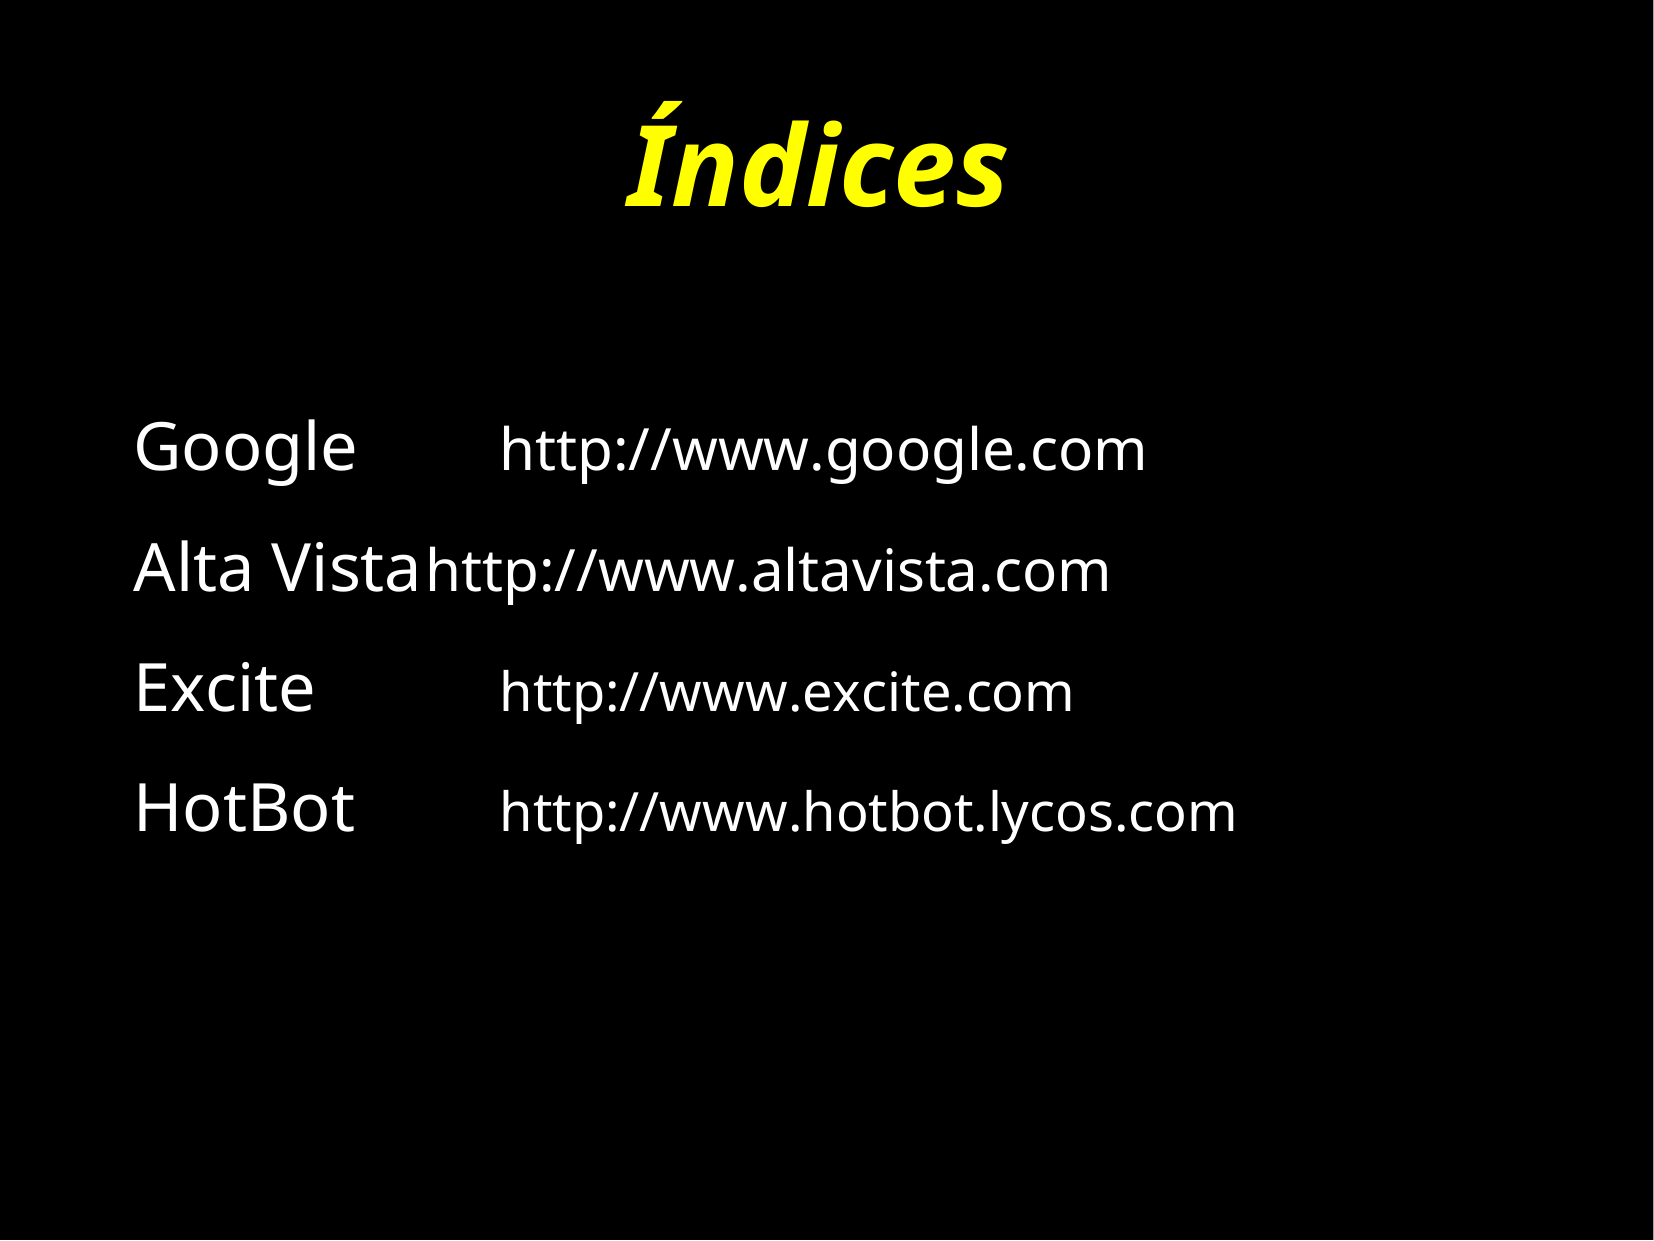

# Índices
Google		http://www.google.com
Alta Vista	http://www.altavista.com
Excite			http://www.excite.com
HotBot 		http://www.hotbot.lycos.com